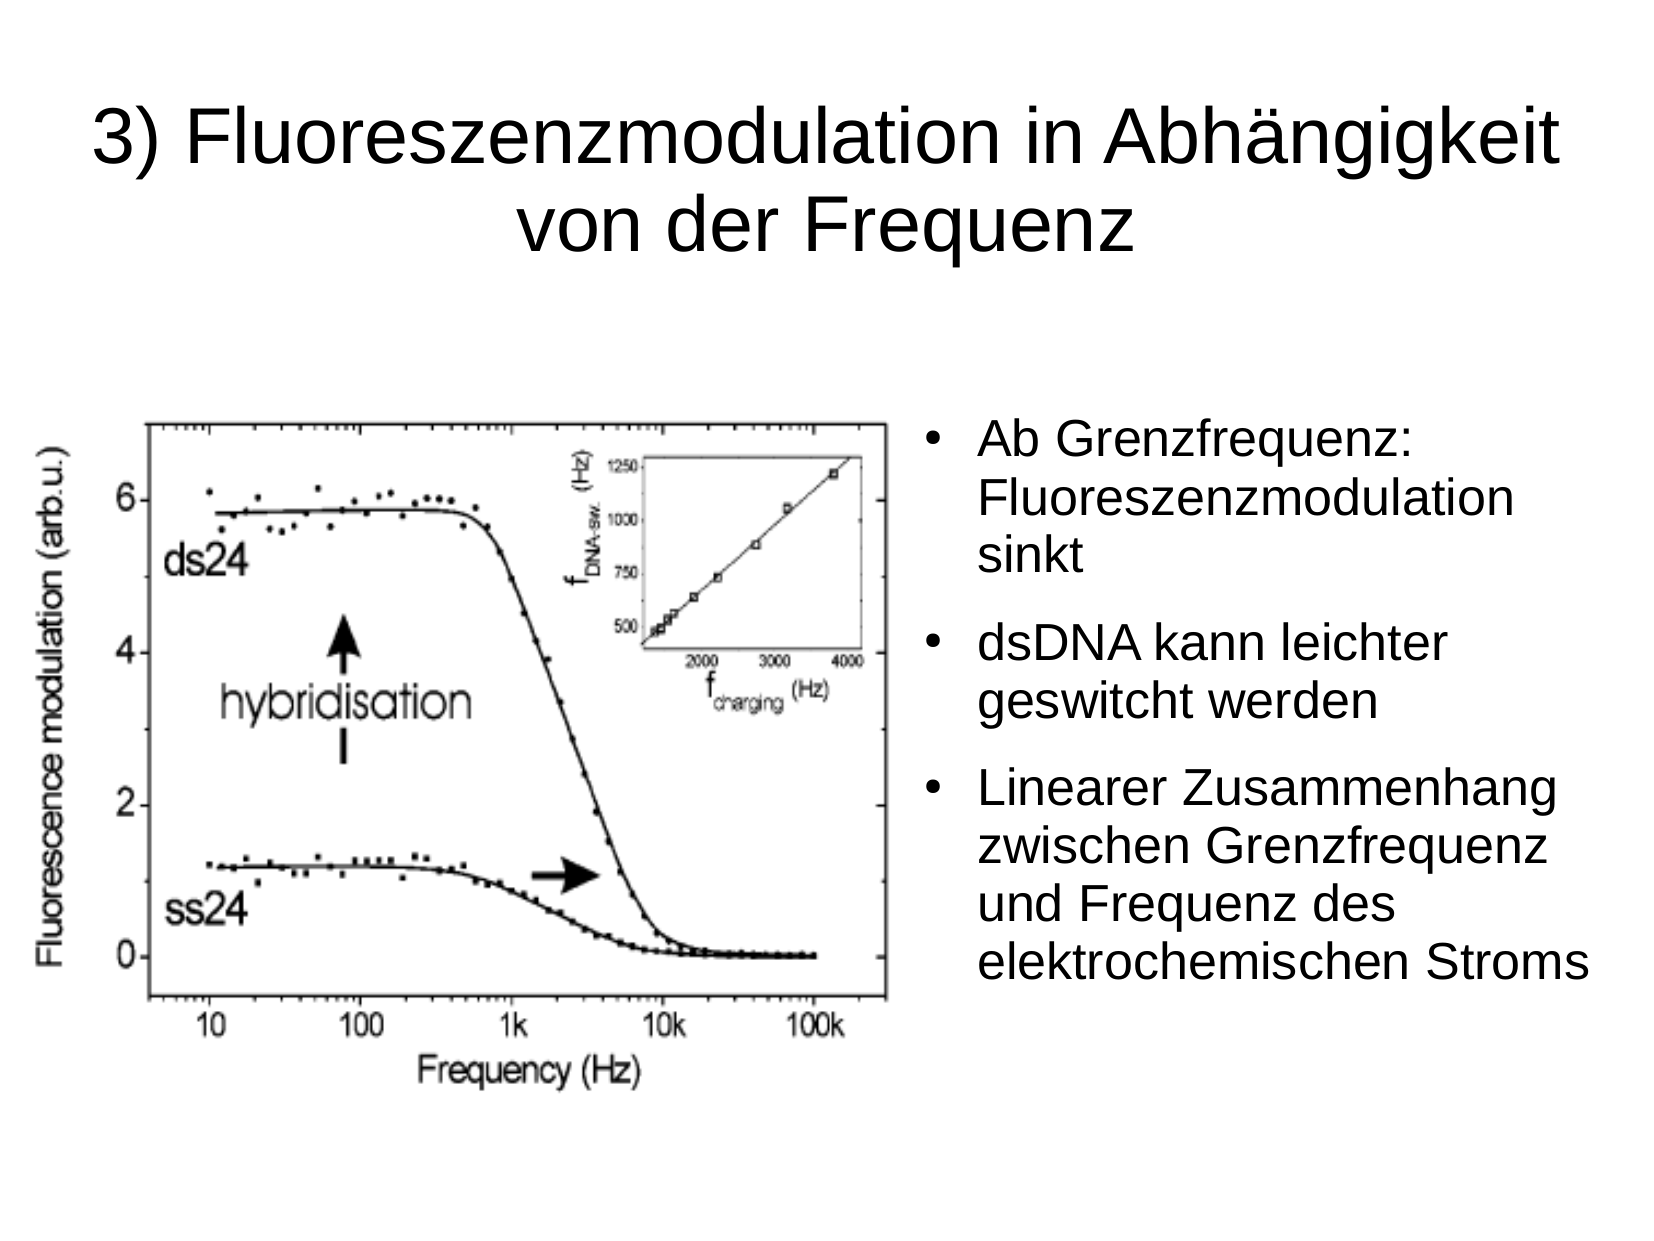

# 3) Fluoreszenzmodulation in Abhängigkeit von der Frequenz
Ab Grenzfrequenz: Fluoreszenzmodulation sinkt
dsDNA kann leichter geswitcht werden
Linearer Zusammenhang zwischen Grenzfrequenz und Frequenz des elektrochemischen Stroms